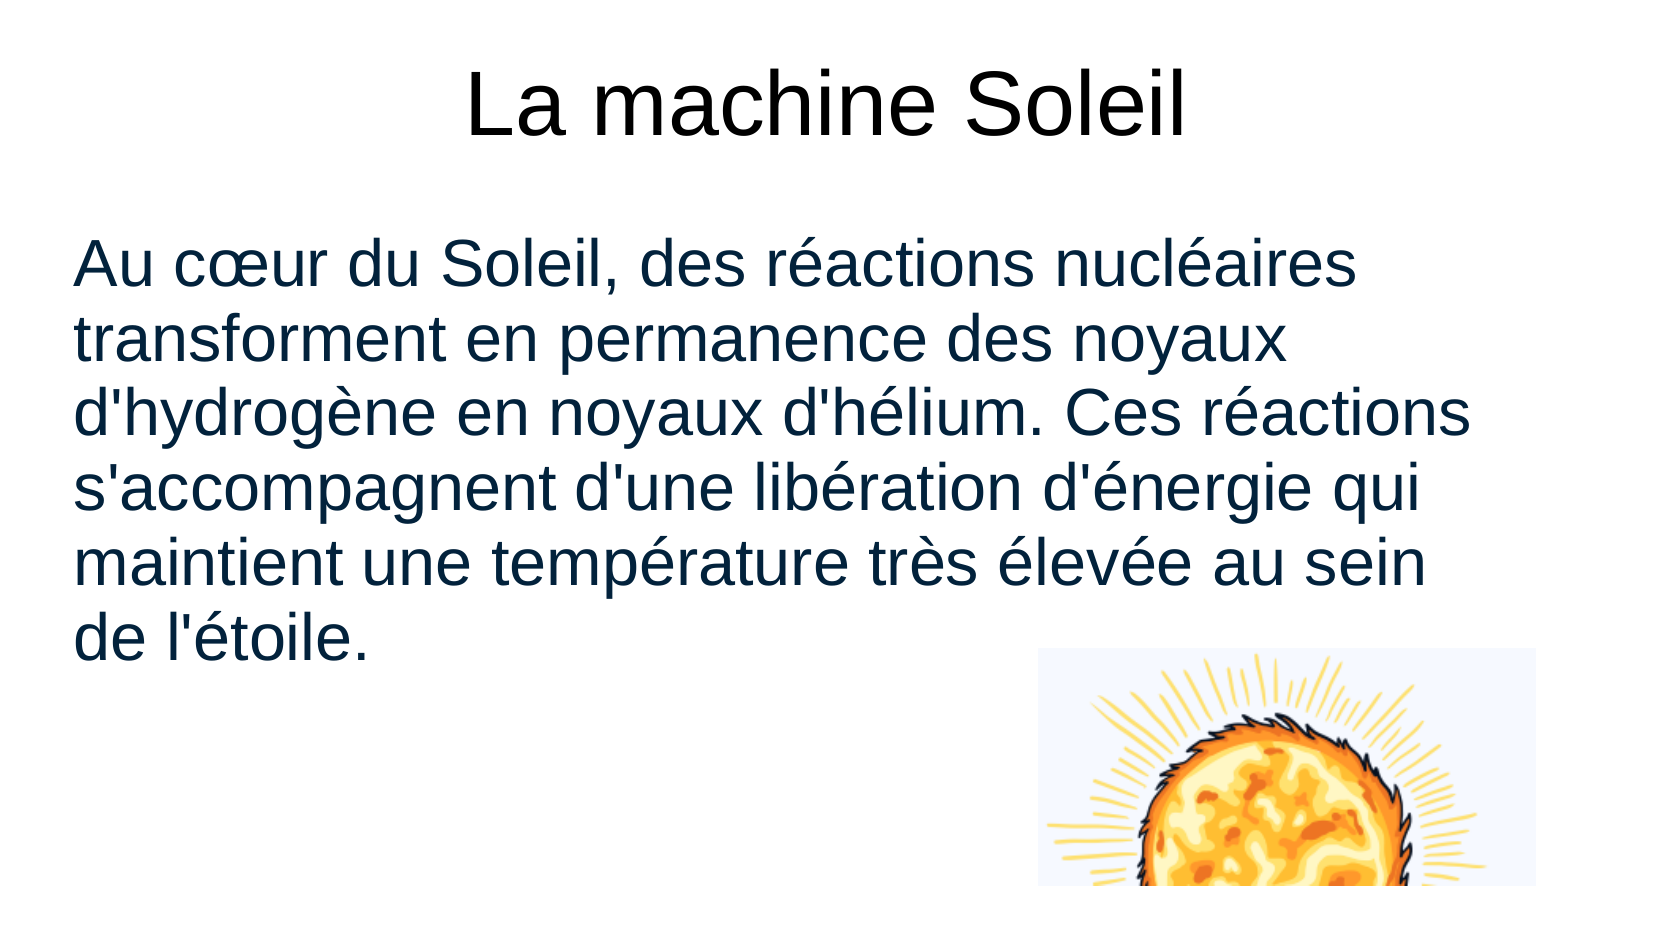

# La machine Soleil
Au cœur du Soleil, des réactions nucléaires transforment en permanence des noyaux d'hydrogène en noyaux d'hélium. Ces réactions s'accompagnent d'une libération d'énergie qui maintient une température très élevée au sein de l'étoile.